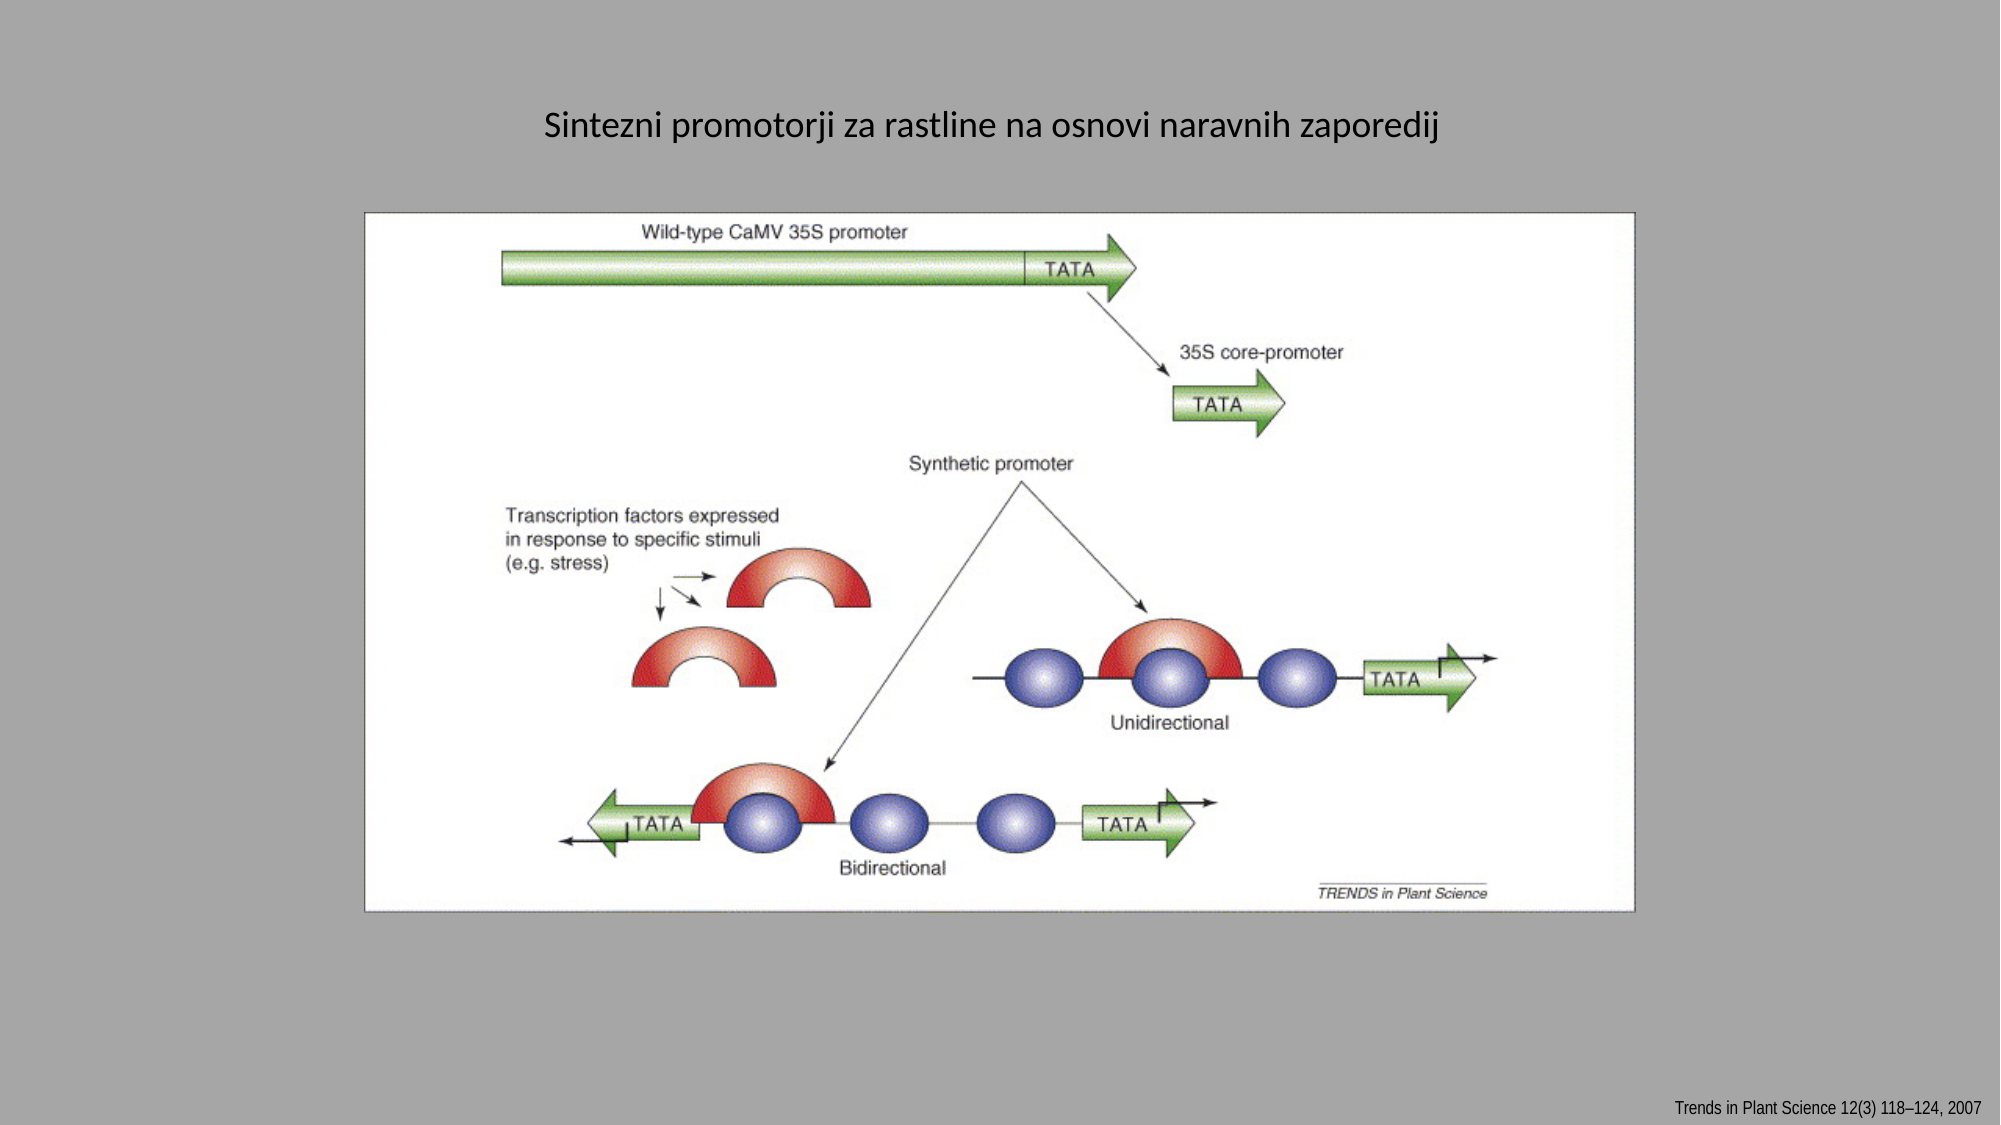

Sintezni promotorji za rastline na osnovi naravnih zaporedij
Trends in Plant Science 12(3) 118–124, 2007